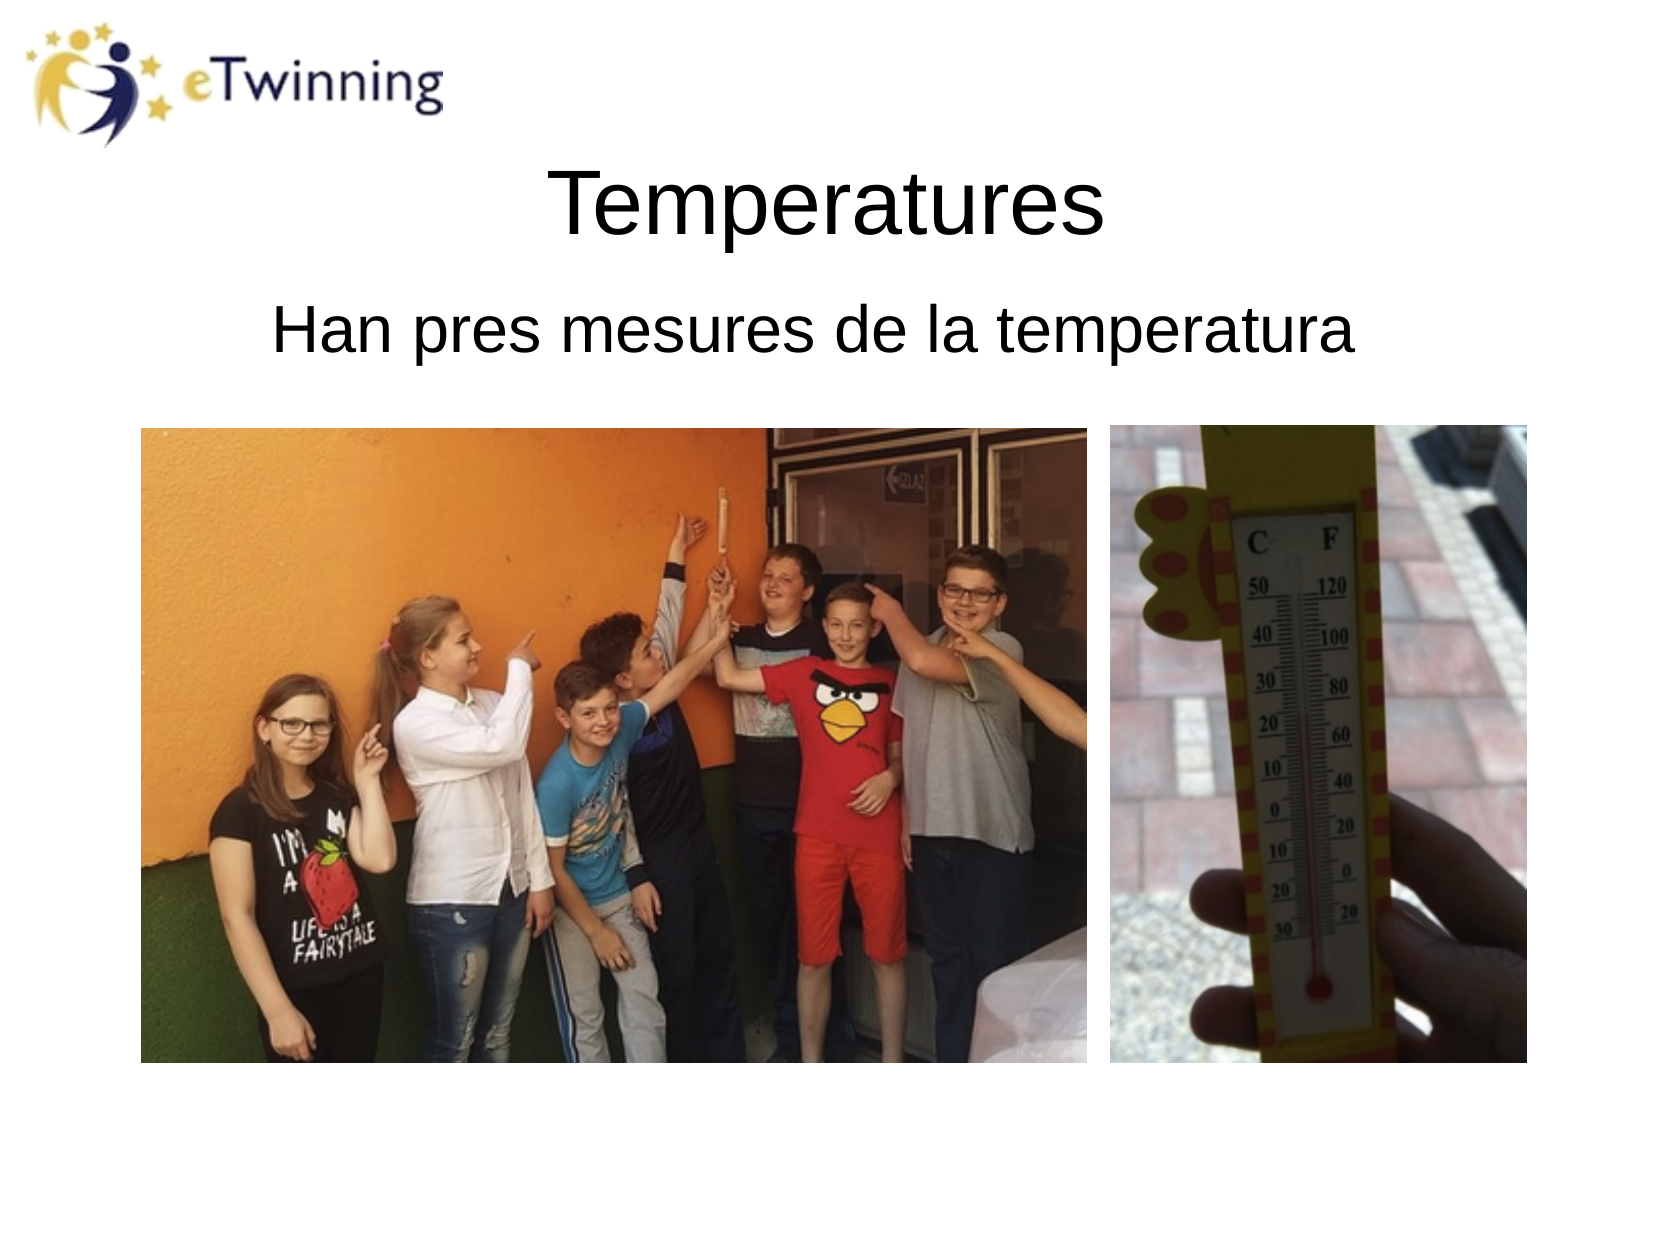

# Temperatures
Han pres mesures de la temperatura